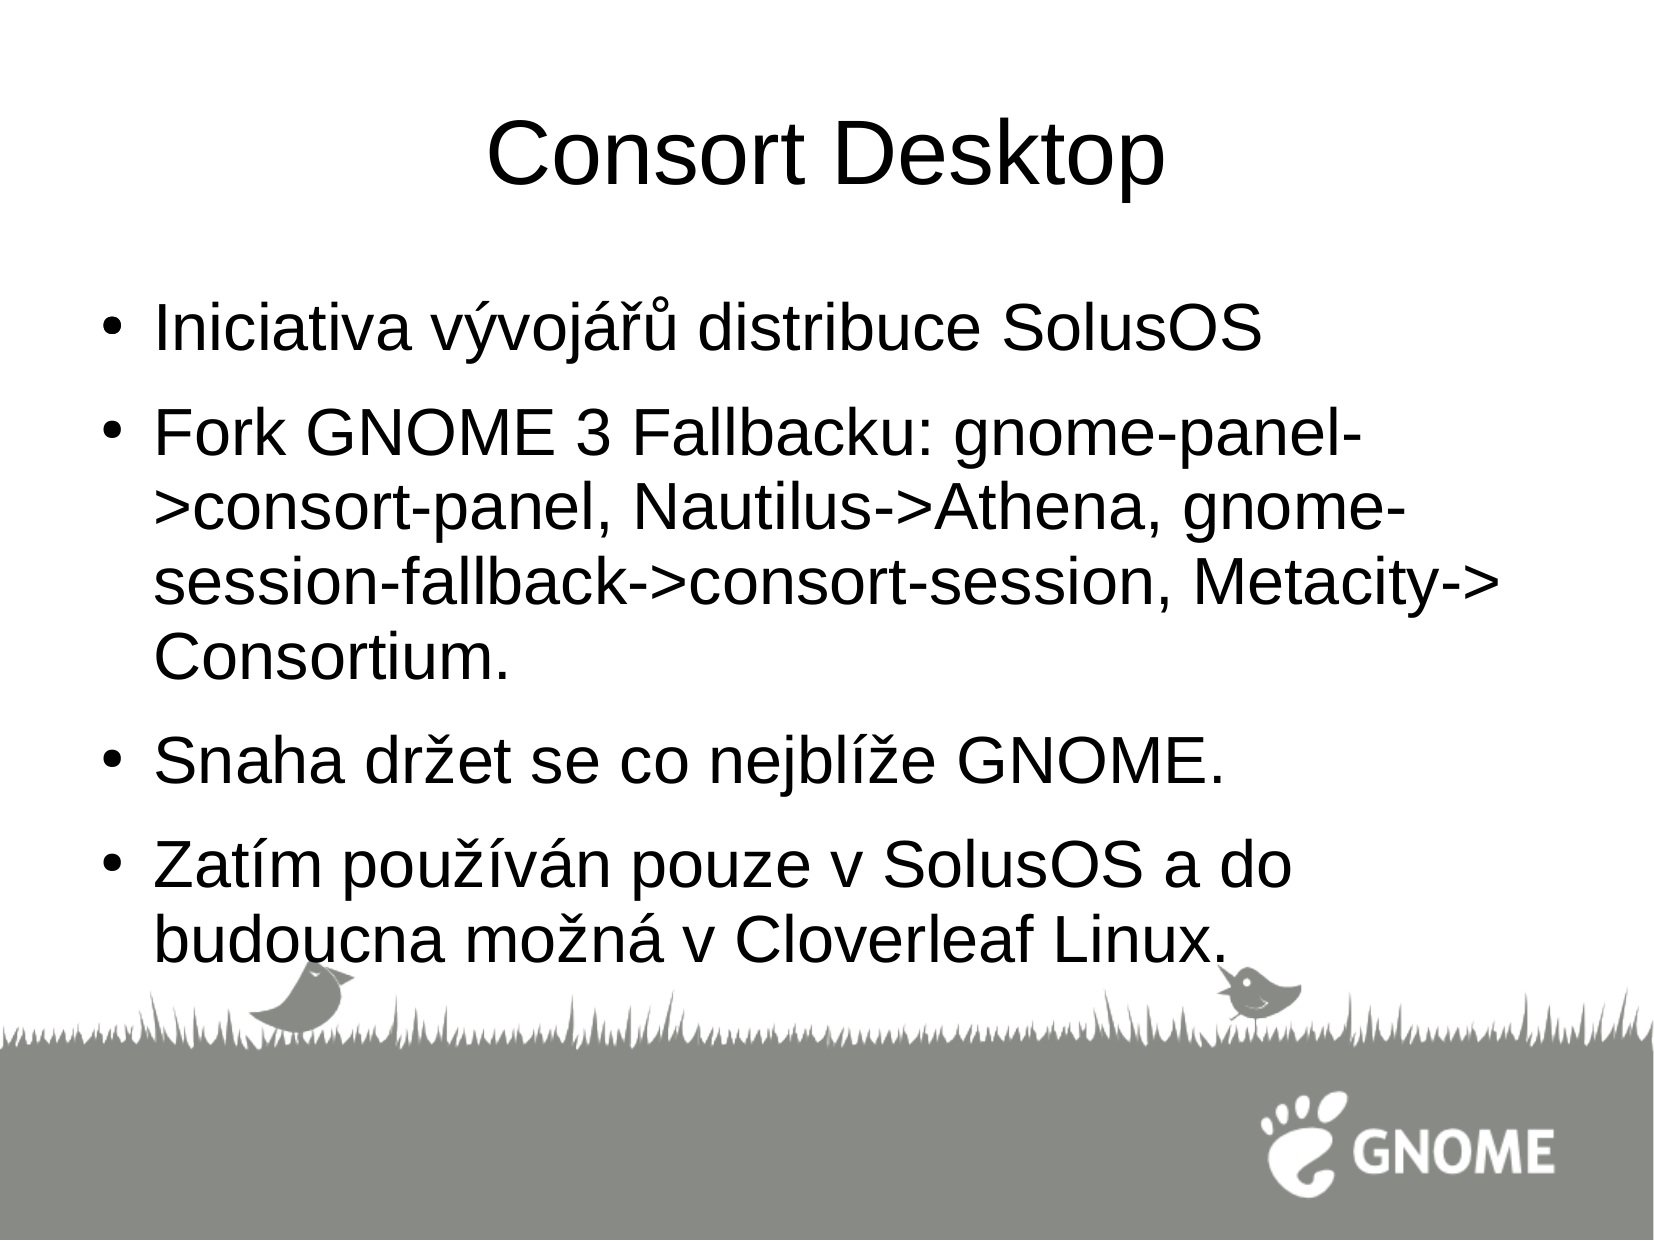

# Consort Desktop
Iniciativa vývojářů distribuce SolusOS
Fork GNOME 3 Fallbacku: gnome-panel->consort-panel, Nautilus->Athena, gnome-session-fallback->consort-session, Metacity-> Consortium.
Snaha držet se co nejblíže GNOME.
Zatím používán pouze v SolusOS a do budoucna možná v Cloverleaf Linux.